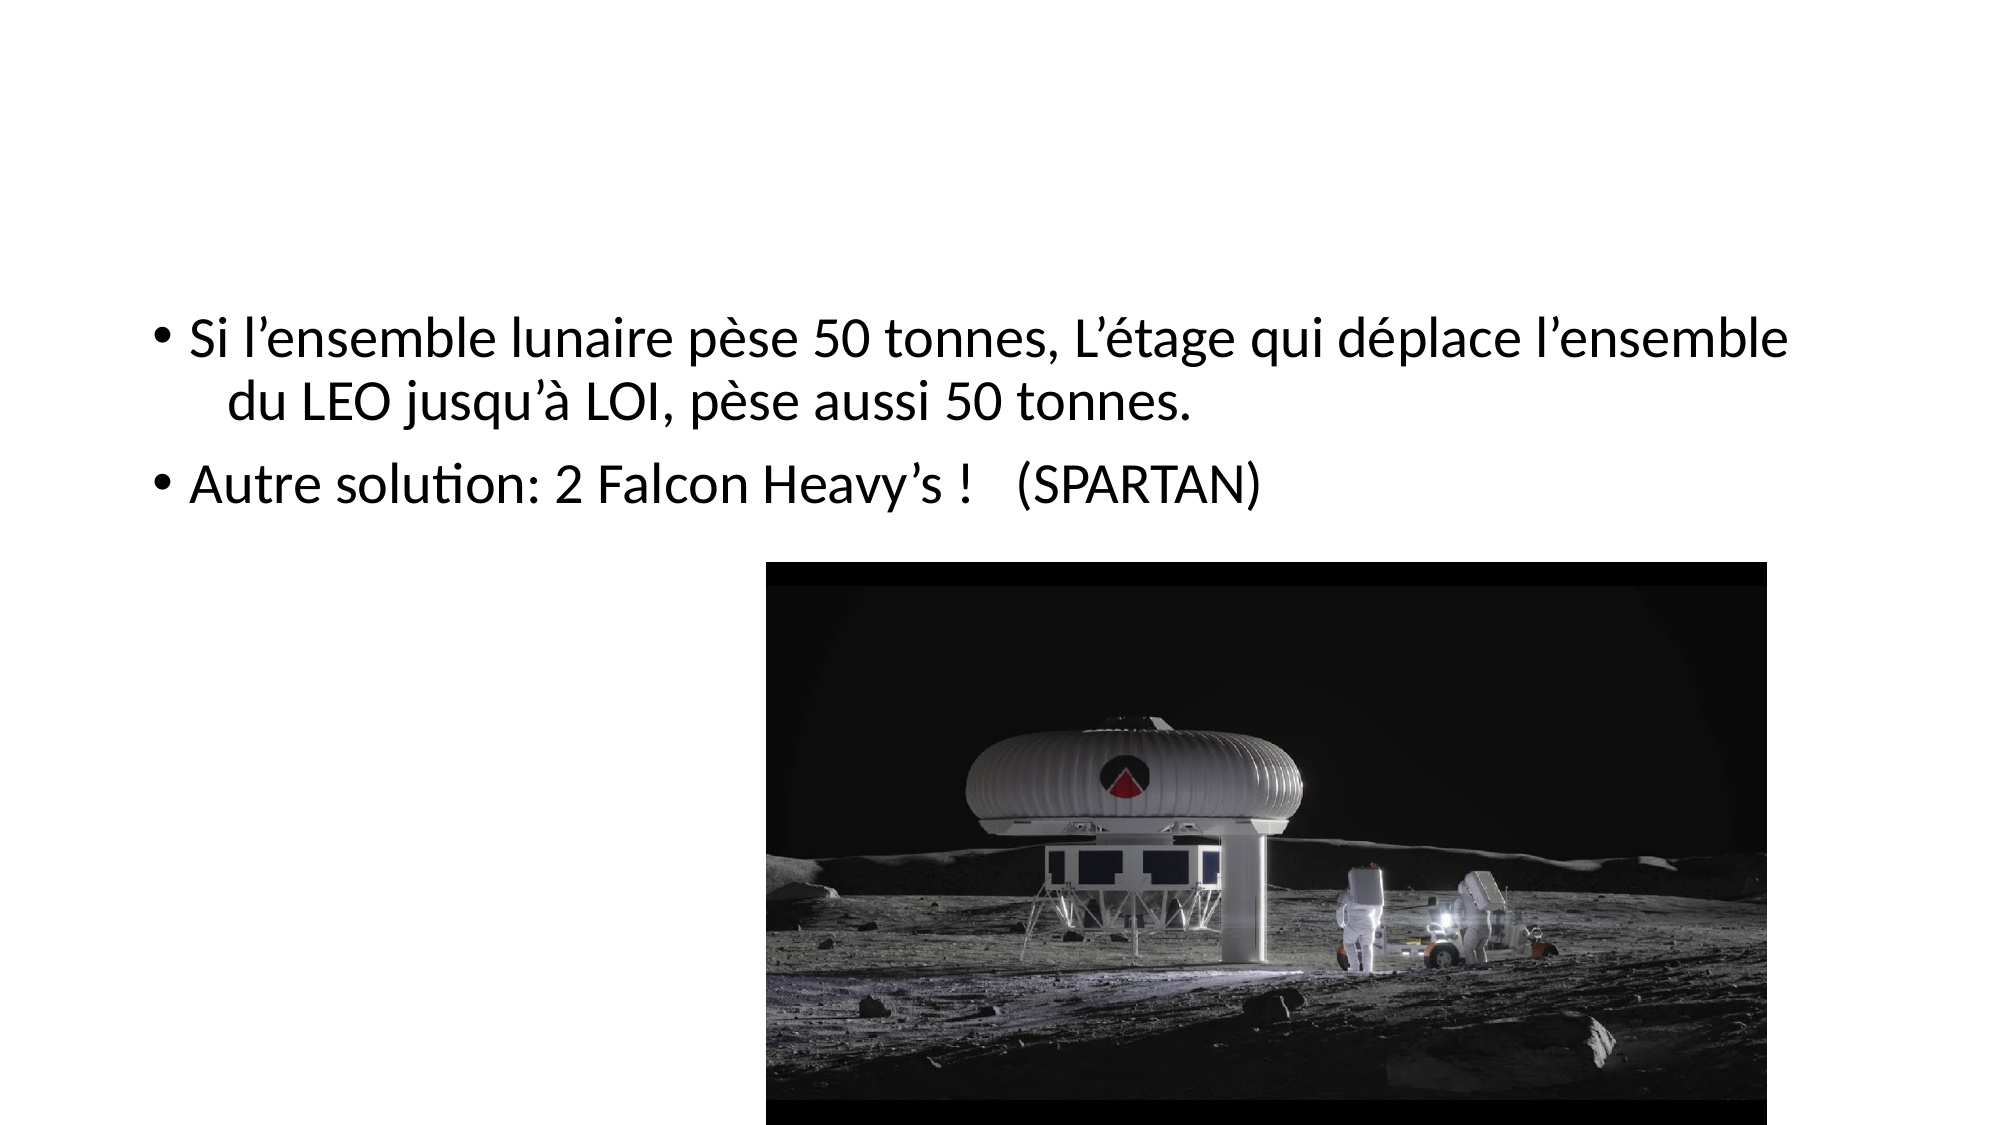

#
Si l’ensemble lunaire pèse 50 tonnes, L’étage qui déplace l’ensemble du LEO jusqu’à LOI, pèse aussi 50 tonnes.
Autre solution: 2 Falcon Heavy’s ! (SPARTAN)